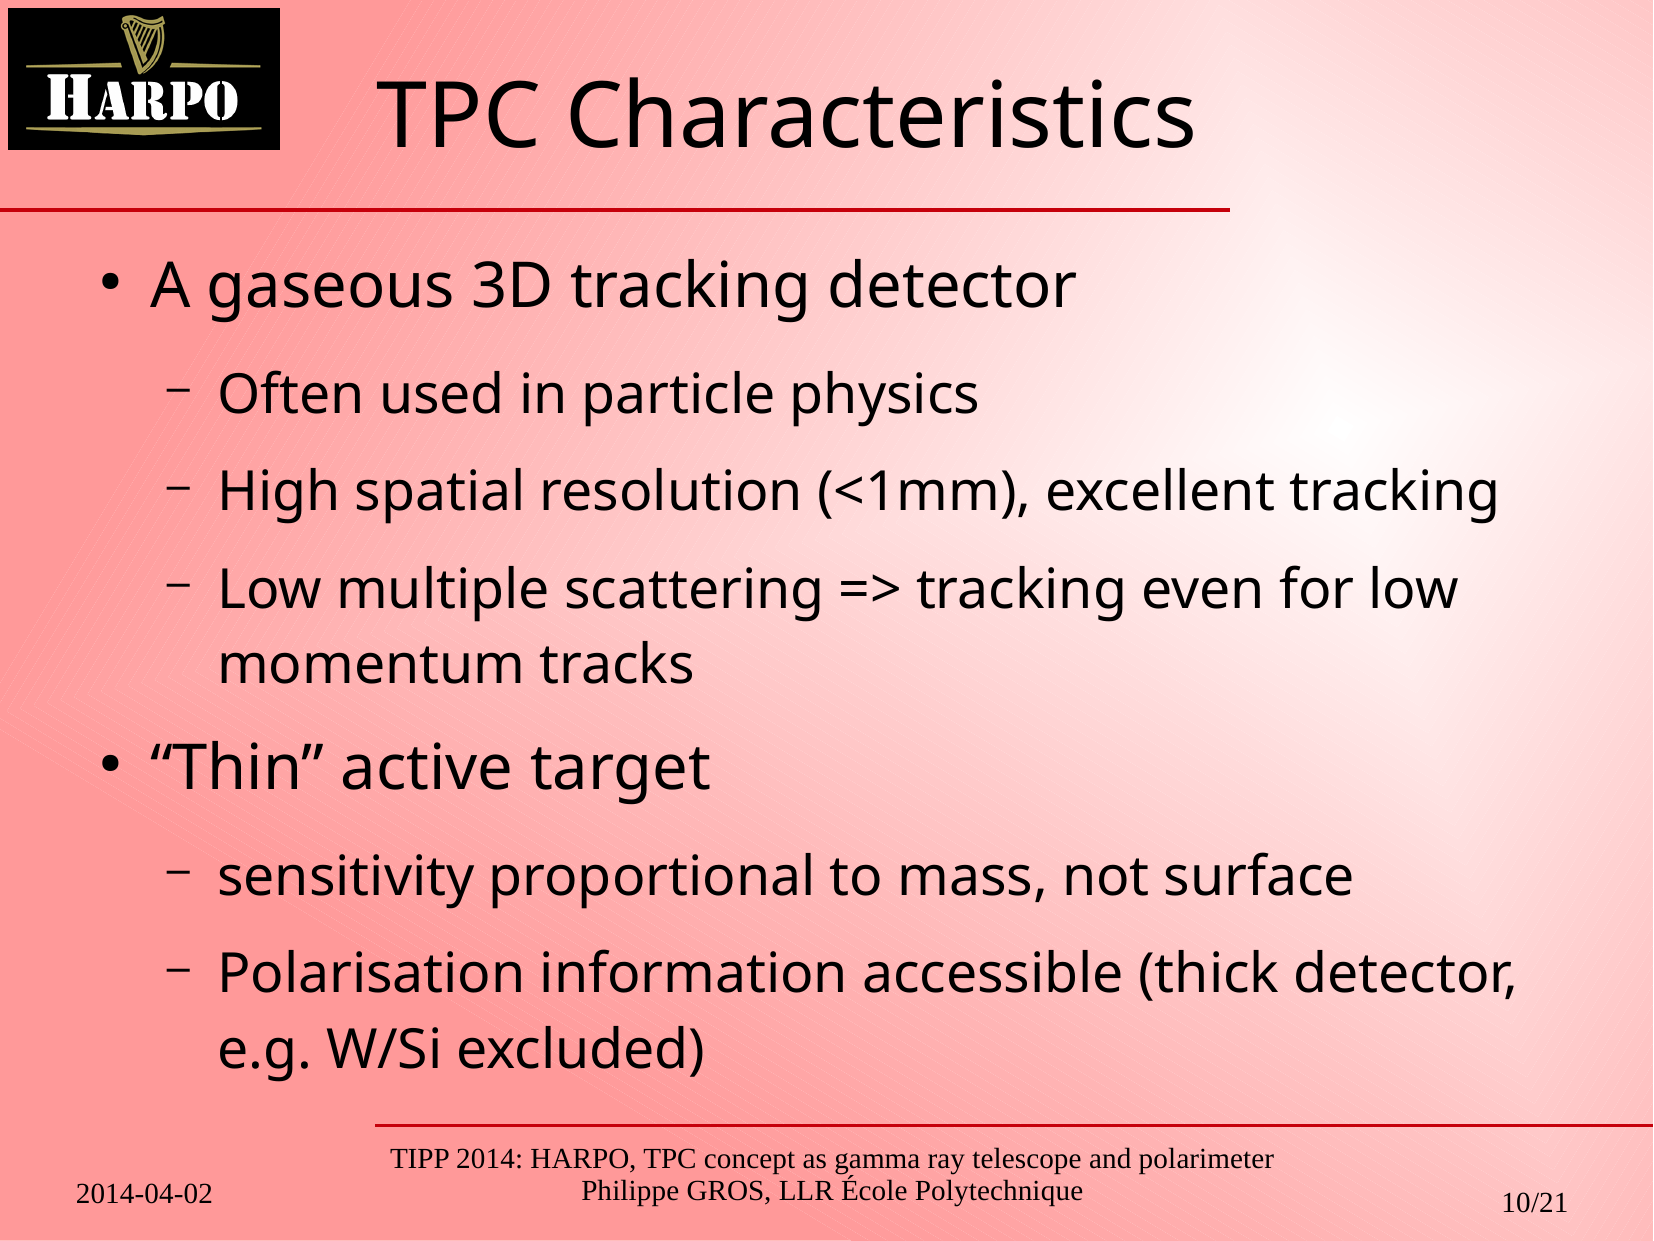

# TPC Characteristics
A gaseous 3D tracking detector
Often used in particle physics
High spatial resolution (<1mm), excellent tracking
Low multiple scattering => tracking even for low momentum tracks
“Thin” active target
sensitivity proportional to mass, not surface
Polarisation information accessible (thick detector, e.g. W/Si excluded)
Colloque Grands Instruments: HARPOPhilippe GROS
2014-04-02
10